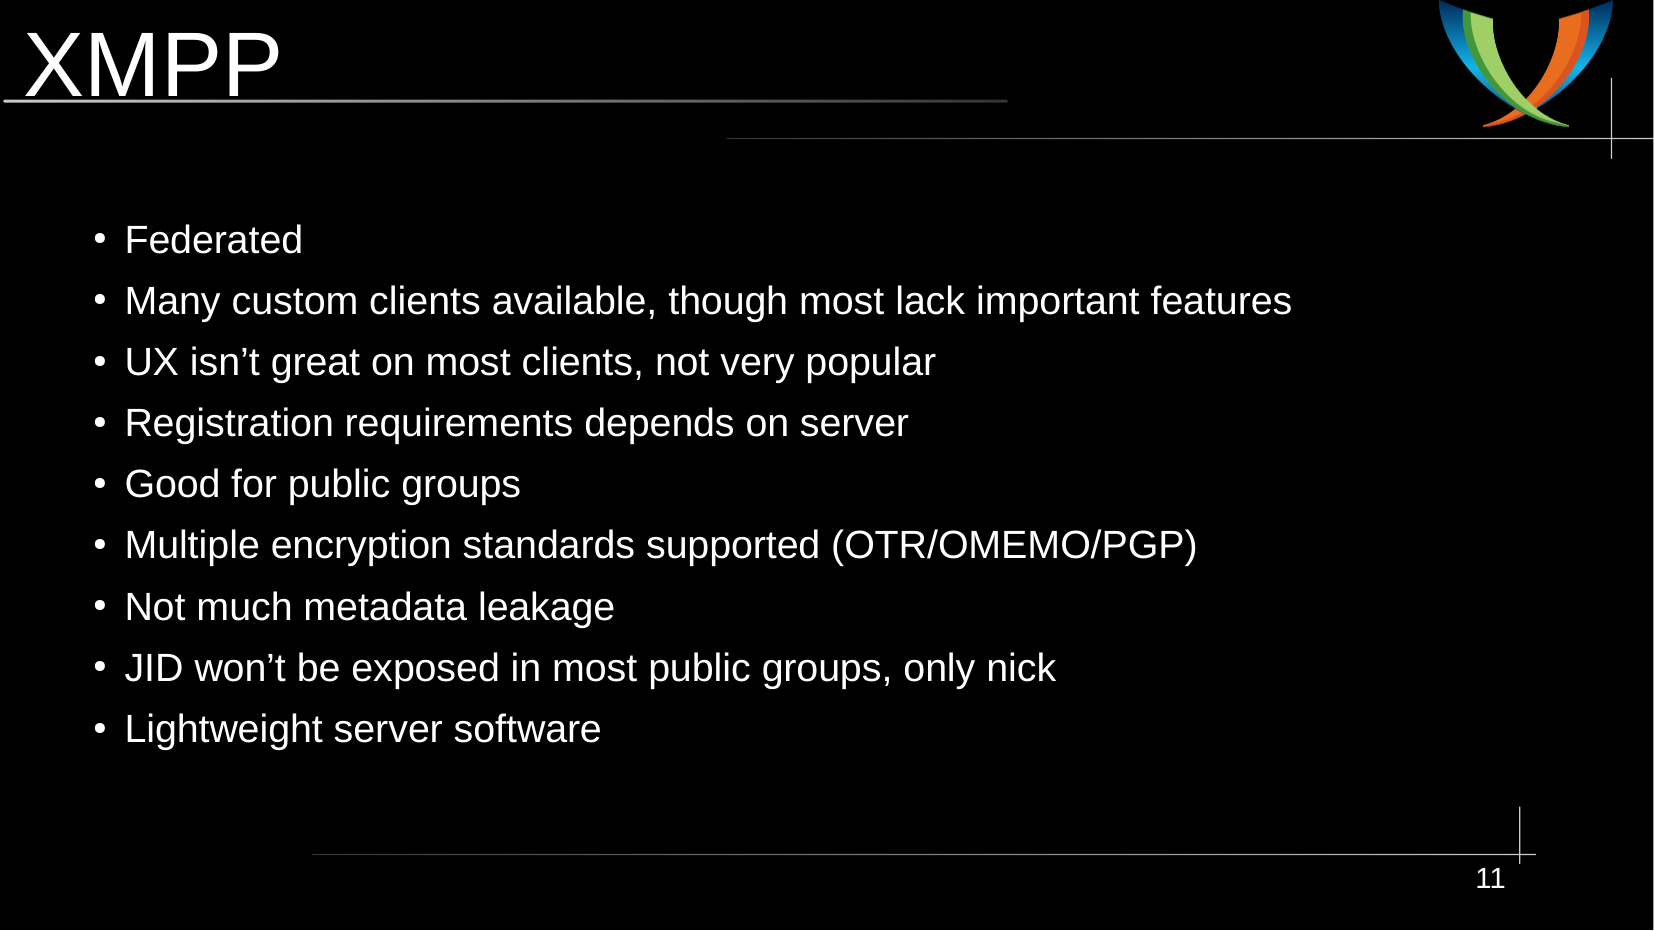

# XMPP
Federated
Many custom clients available, though most lack important features
UX isn’t great on most clients, not very popular
Registration requirements depends on server
Good for public groups
Multiple encryption standards supported (OTR/OMEMO/PGP)
Not much metadata leakage
JID won’t be exposed in most public groups, only nick
Lightweight server software
11